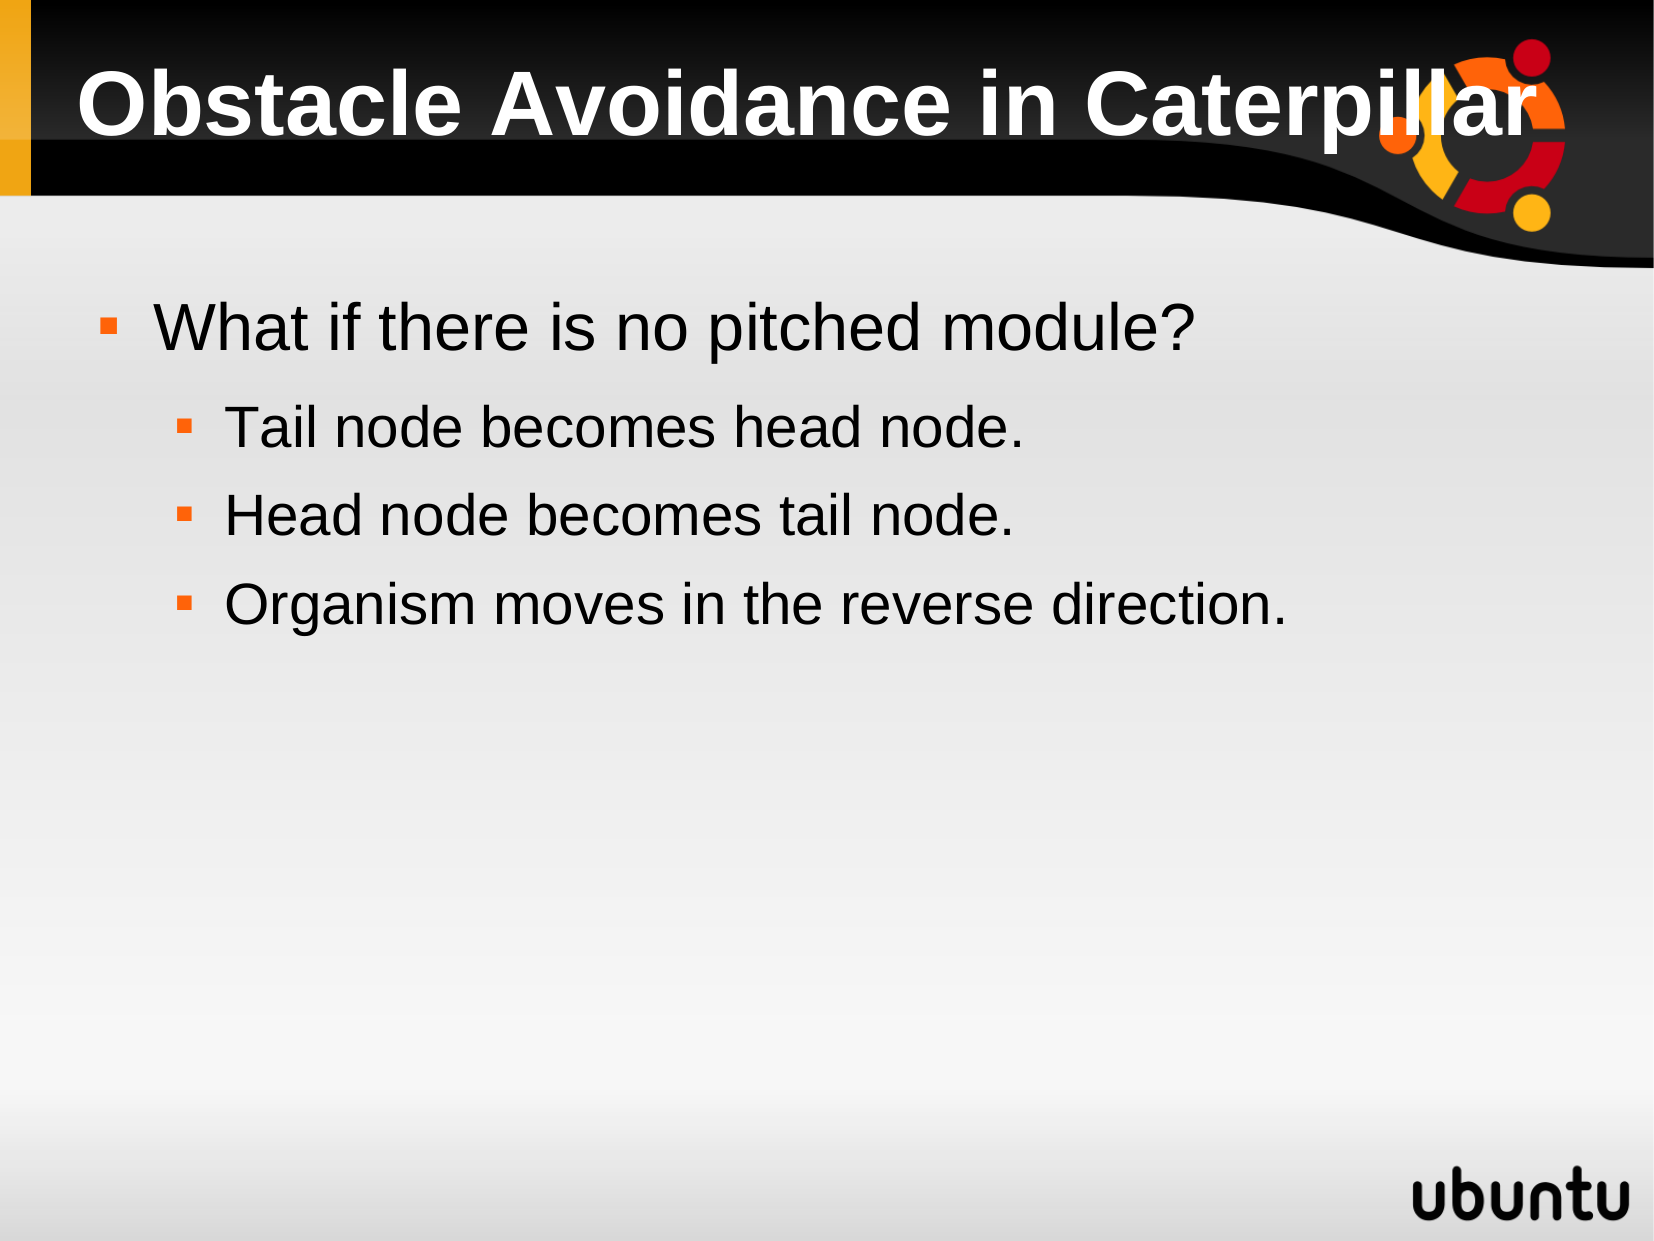

# Obstacle Avoidance in Caterpillar
What if there is no pitched module?
Tail node becomes head node.
Head node becomes tail node.
Organism moves in the reverse direction.